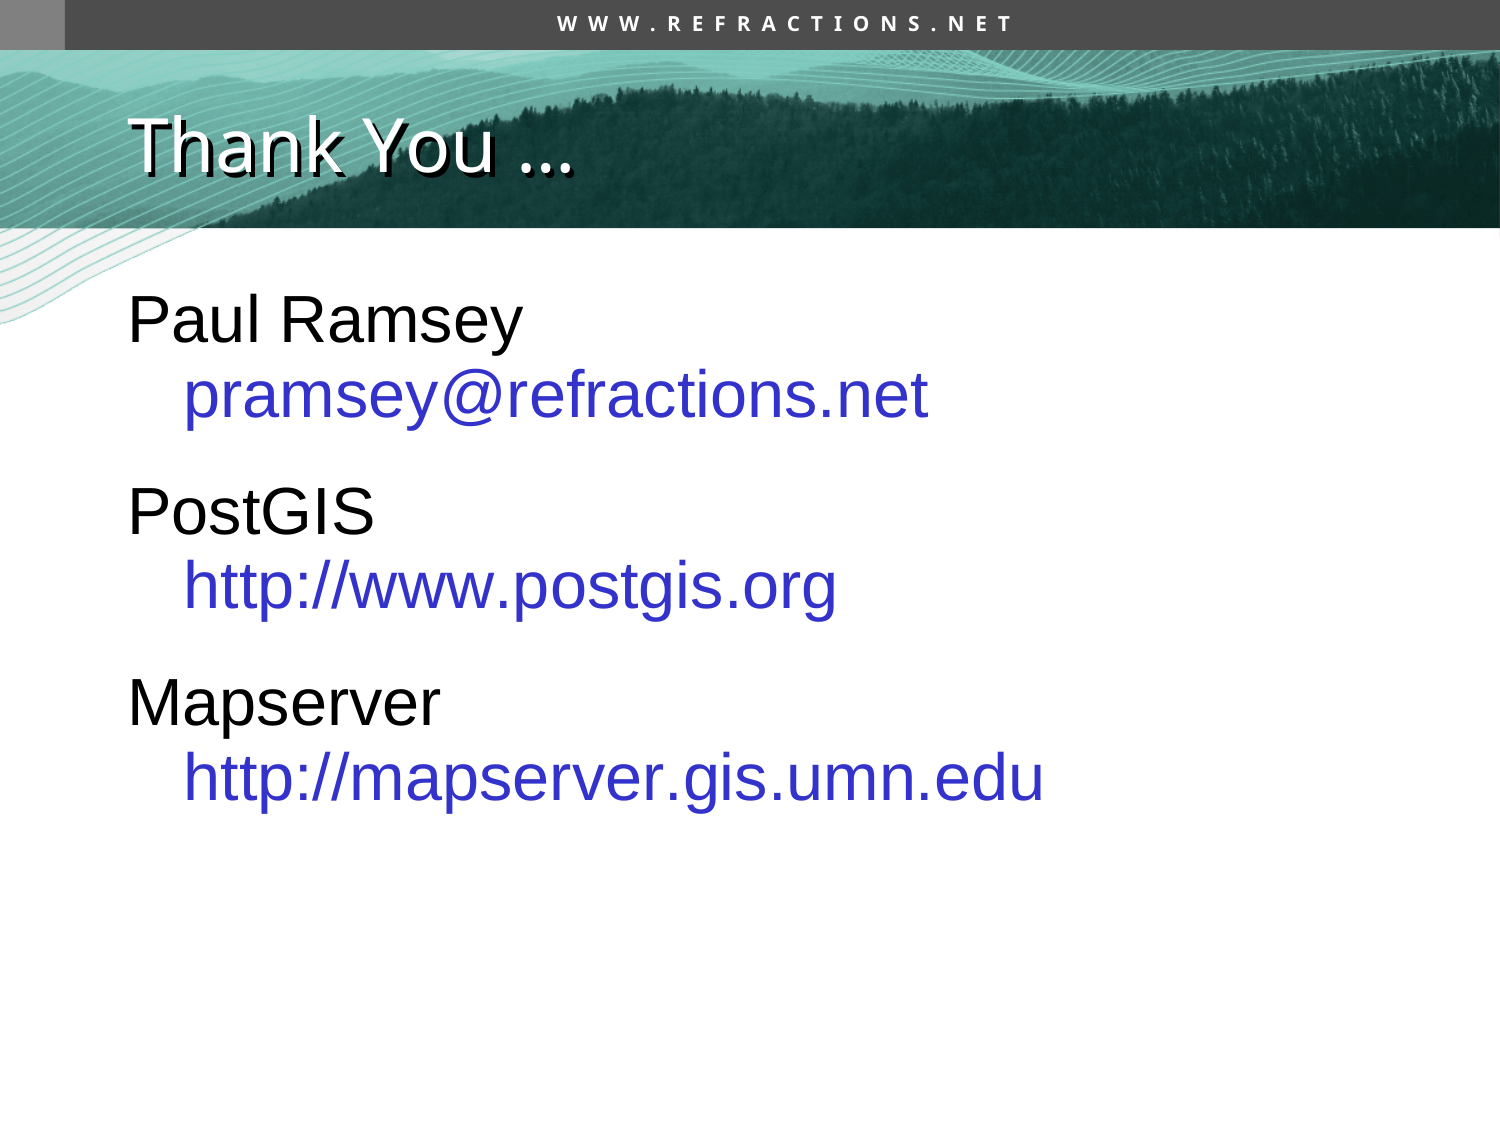

# Thank You …
Paul Ramsey
pramsey@refractions.net
PostGIS
http://www.postgis.org
Mapserver
http://mapserver.gis.umn.edu